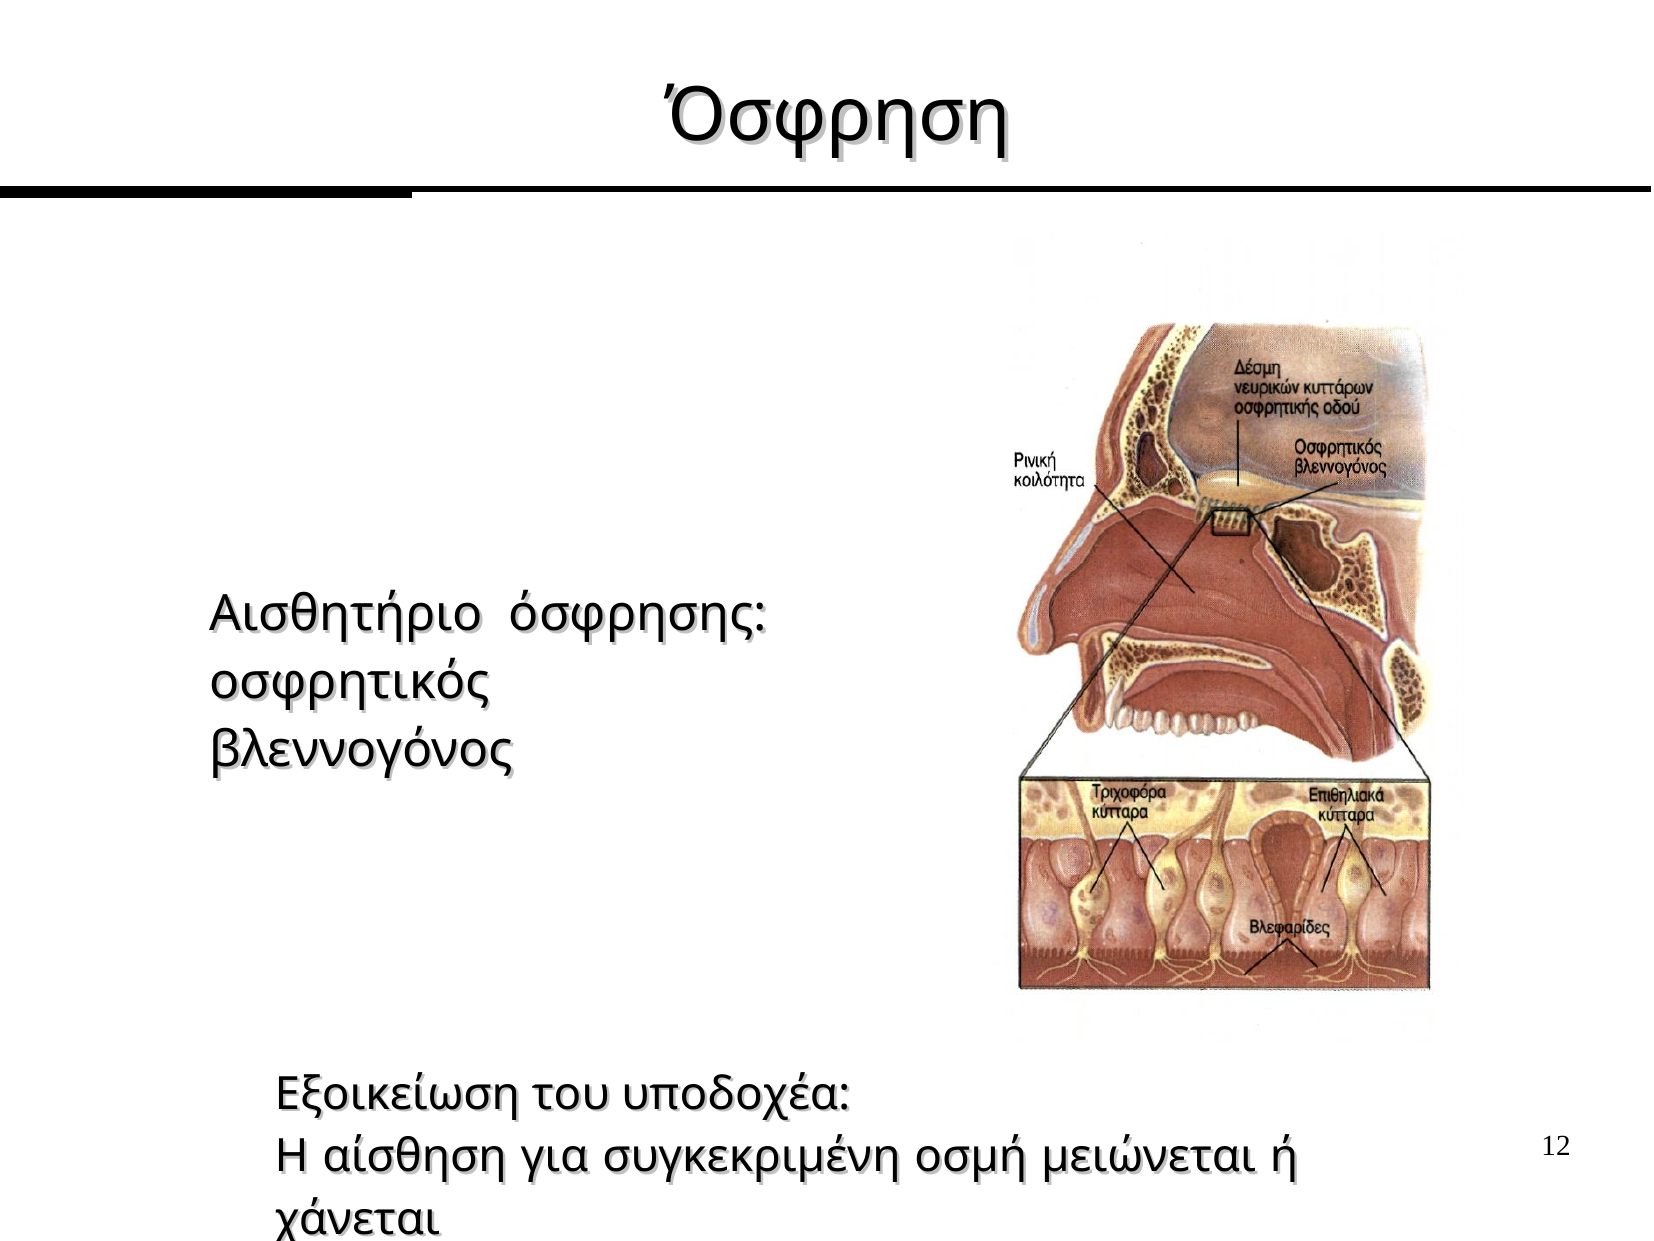

Όσφρηση
Αισθητήριο όσφρησης: οσφρητικός βλεννογόνος
Εξοικείωση του υποδοχέα:
Η αίσθηση για συγκεκριμένη οσμή μειώνεται ή χάνεται
12